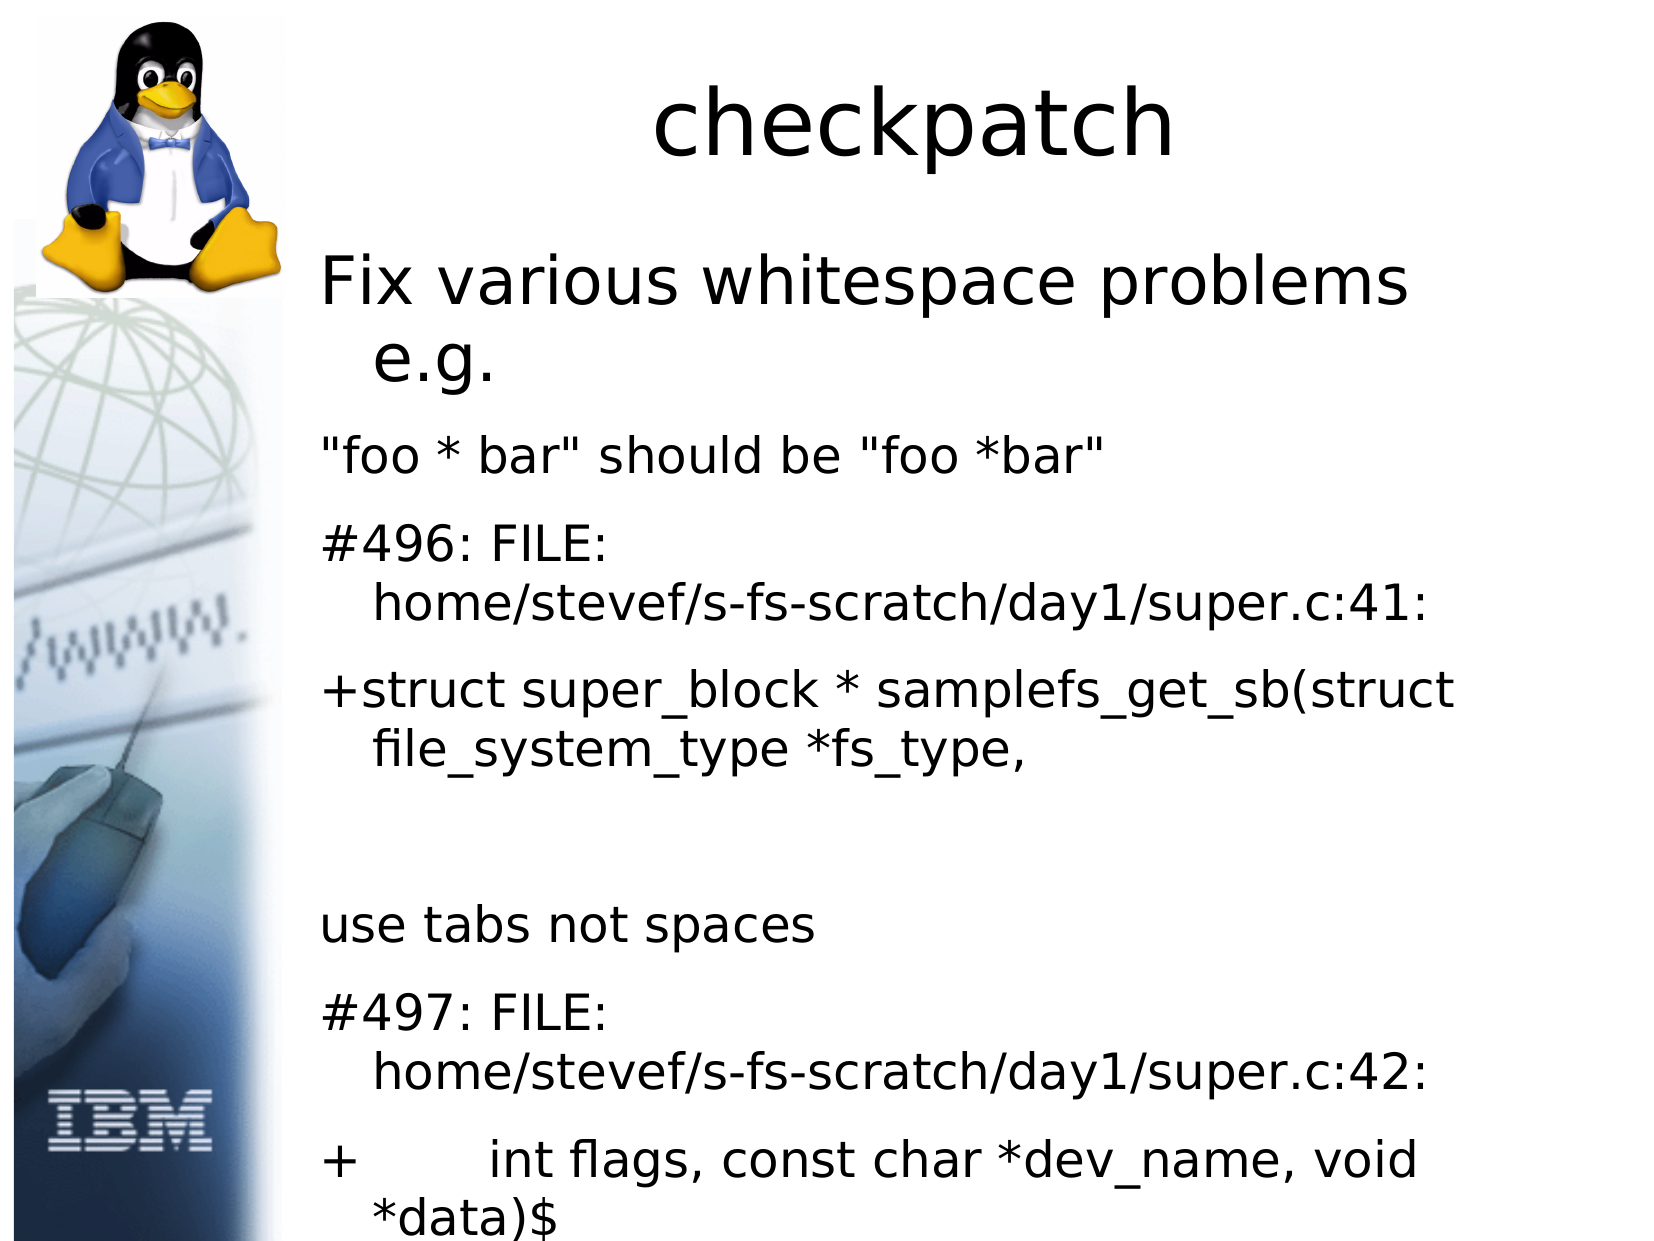

# checkpatch
Fix various whitespace problems e.g.
"foo * bar" should be "foo *bar"
#496: FILE: home/stevef/s-fs-scratch/day1/super.c:41:
+struct super_block * samplefs_get_sb(struct file_system_type *fs_type,
use tabs not spaces
#497: FILE: home/stevef/s-fs-scratch/day1/super.c:42:
+ int flags, const char *dev_name, void *data)$